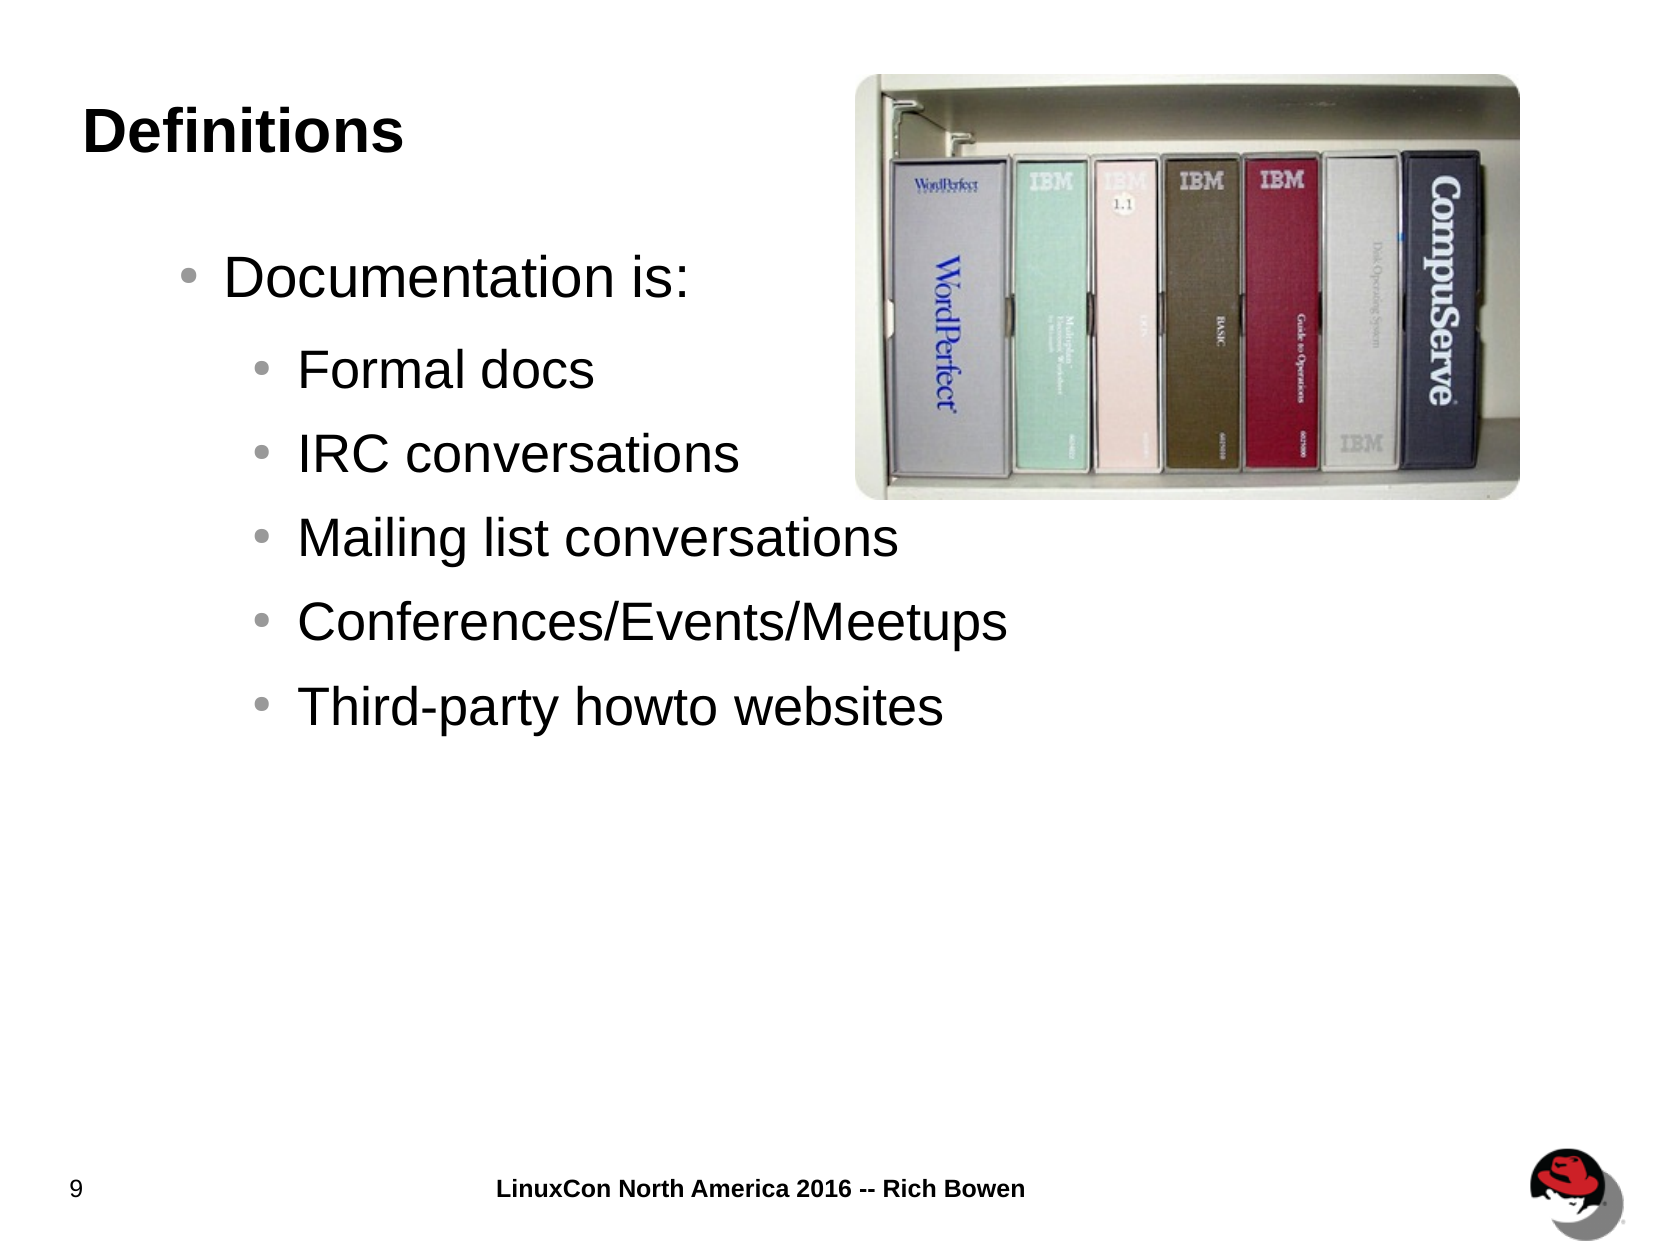

# Definitions
Documentation is:
Formal docs
IRC conversations
Mailing list conversations
Conferences/Events/Meetups
Third-party howto websites